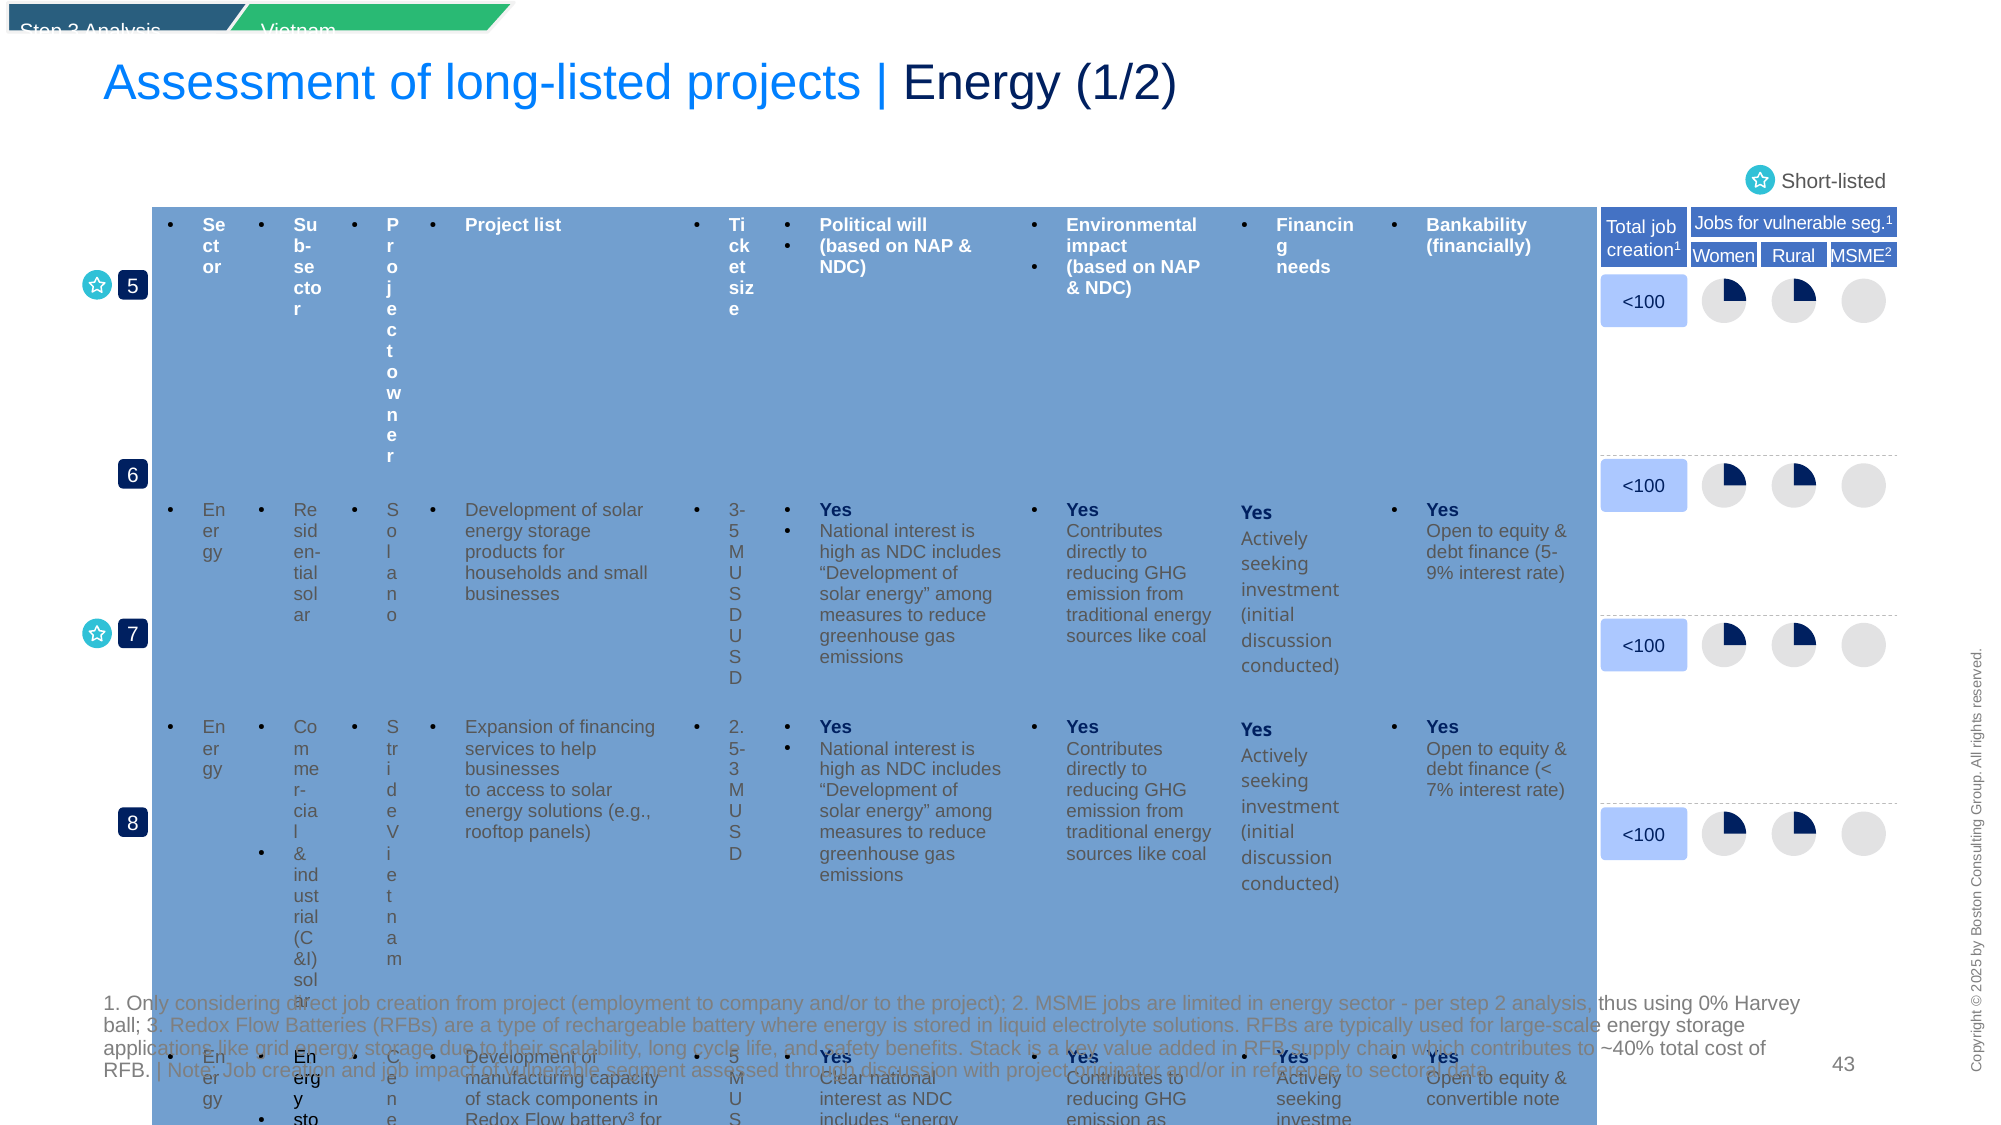

Step 3 Analysis
Vietnam
# Assessment of long-listed projects | Energy (1/2)
Short-listed
| Sector | Sub-sector | Project owner | Project list | Ticket size | Political will (based on NAP & NDC) | Environmental impact (based on NAP & NDC) | Financing needs | Bankability (financially) |
| --- | --- | --- | --- | --- | --- | --- | --- | --- |
| Energy | Residen- tial solar | Solano | Development of solar energy storage products for households and small businesses | 3-5M USD USD | Yes National interest is high as NDC includes “Development of solar energy” among measures to reduce greenhouse gas emissions | Yes Contributes directly to reducing GHG emission from traditional energy sources like coal | Yes Actively seeking investment (initial discussion conducted) | Yes Open to equity & debt finance (5-9% interest rate) |
| Energy | Commer-cial & industrial (C&I) solar | Stride Vietnam | Expansion of financing services to help businesses to access to solar energy solutions (e.g., rooftop panels) | 2.5-3M USD | Yes National interest is high as NDC includes “Development of solar energy” among measures to reduce greenhouse gas emissions | Yes Contributes directly to reducing GHG emission from traditional energy sources like coal | Yes Actively seeking investment (initial discussion conducted) | Yes Open to equity & debt finance (< 7% interest rate) |
| Energy | Energy storage system | Cenergy | Development of manufacturing capacity of stack components in Redox Flow battery3 for exports (currently in talk with potential UK customer) | 5M USD | Yes Clear national interest as NDC includes “energy storage batteries” among areas Vietnam need international support | Yes Contributes to reducing GHG emission as energy storage solution allow higher adoption of renewable energy sources like wind & solar | Yes Actively seeking investment (initial discussion conducted) | Yes Open to equity & convertible note |
| Energy | Energy storage system | Cenergy | Acquisition of projects for Energy centre and Energy Warehouse in Europe & North America (expected >200 MWp in 2024) | 2M USD | Yes Clear national interest as NDC includes “energy storage batteries” among areas Vietnam need international support | Yes Contributes to reducing GHG emission as energy storage solution allow higher adoption of renewable energy sources like wind & solar | Yes Actively seeking investment (initial discussion conducted) | Yes Open to equity & convertible note |
Total job
creation1
Jobs for vulnerable seg.1
Women
Rural
MSME2
5
<100
6
<100
7
<100
8
<100
1. Only considering direct job creation from project (employment to company and/or to the project); 2. MSME jobs are limited in energy sector - per step 2 analysis, thus using 0% Harvey ball; 3. Redox Flow Batteries (RFBs) are a type of rechargeable battery where energy is stored in liquid electrolyte solutions. RFBs are typically used for large-scale energy storage applications like grid energy storage due to their scalability, long cycle life, and safety benefits. Stack is a key value added in RFB supply chain which contributes to ~40% total cost of RFB. | Note: Job creation and job impact of vulnerable segment assessed through discussion with project originator and/or in reference to sectoral data